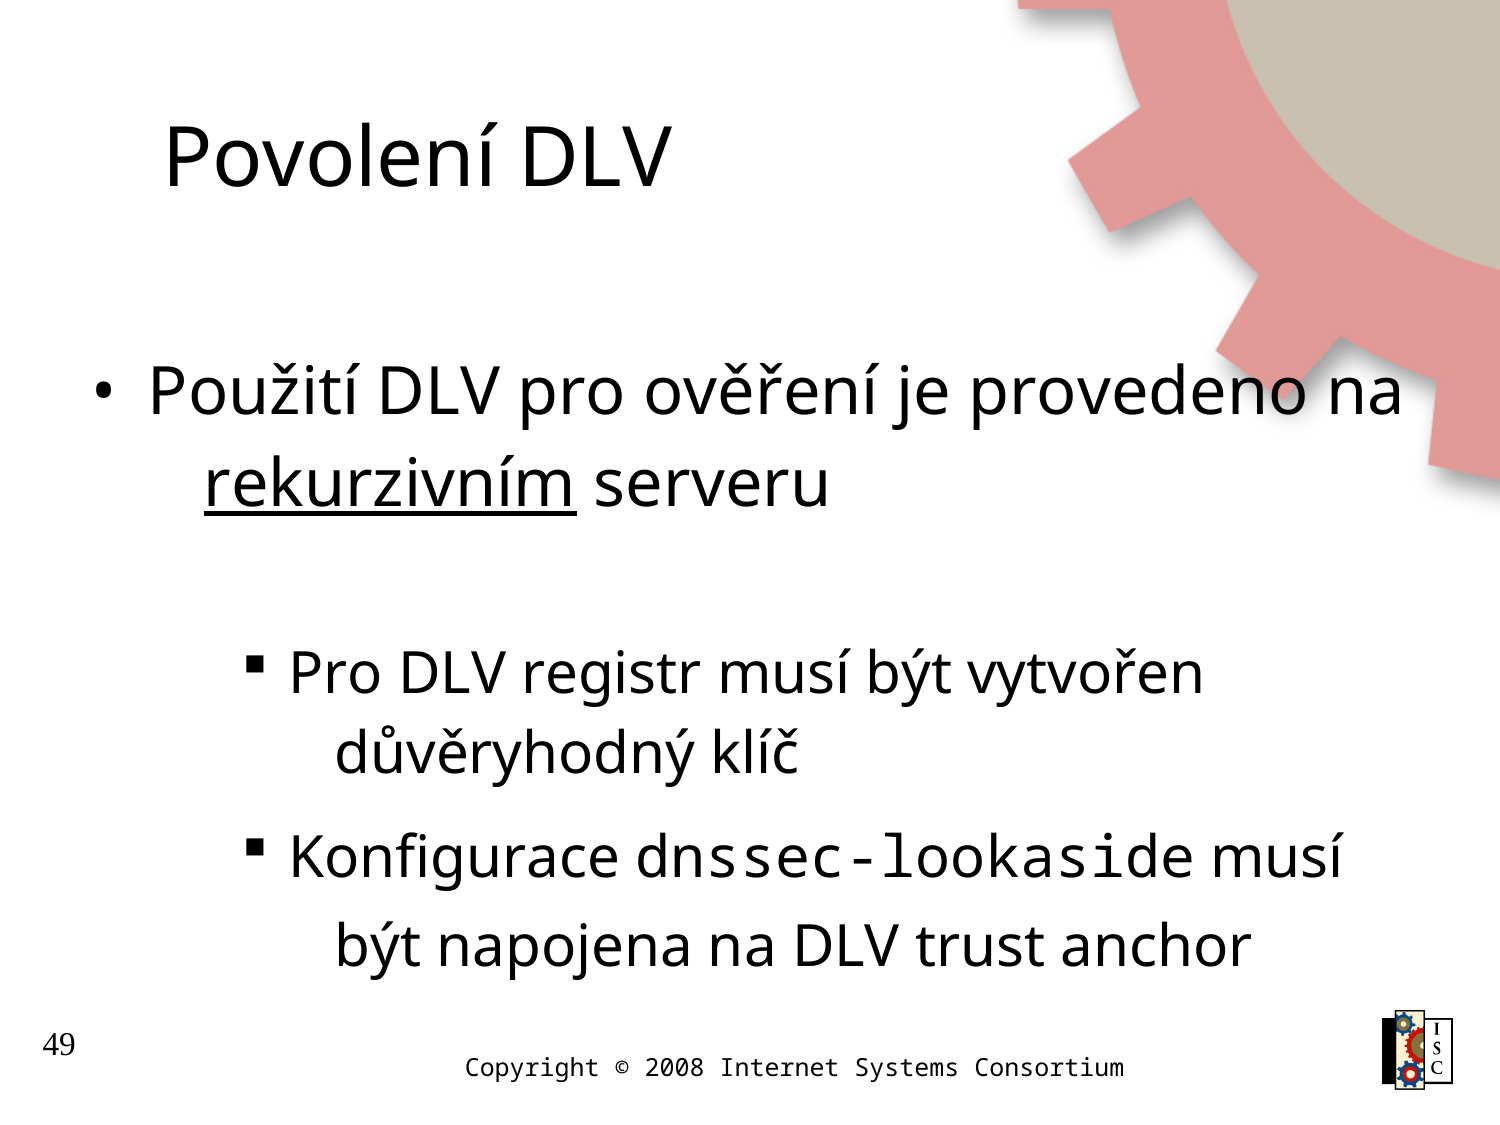

# Povolení DLV
Použití DLV pro ověření je provedeno na rekurzivním serveru
Pro DLV registr musí být vytvořen důvěryhodný klíč
Konfigurace dnssec-lookaside musí být napojena na DLV trust anchor